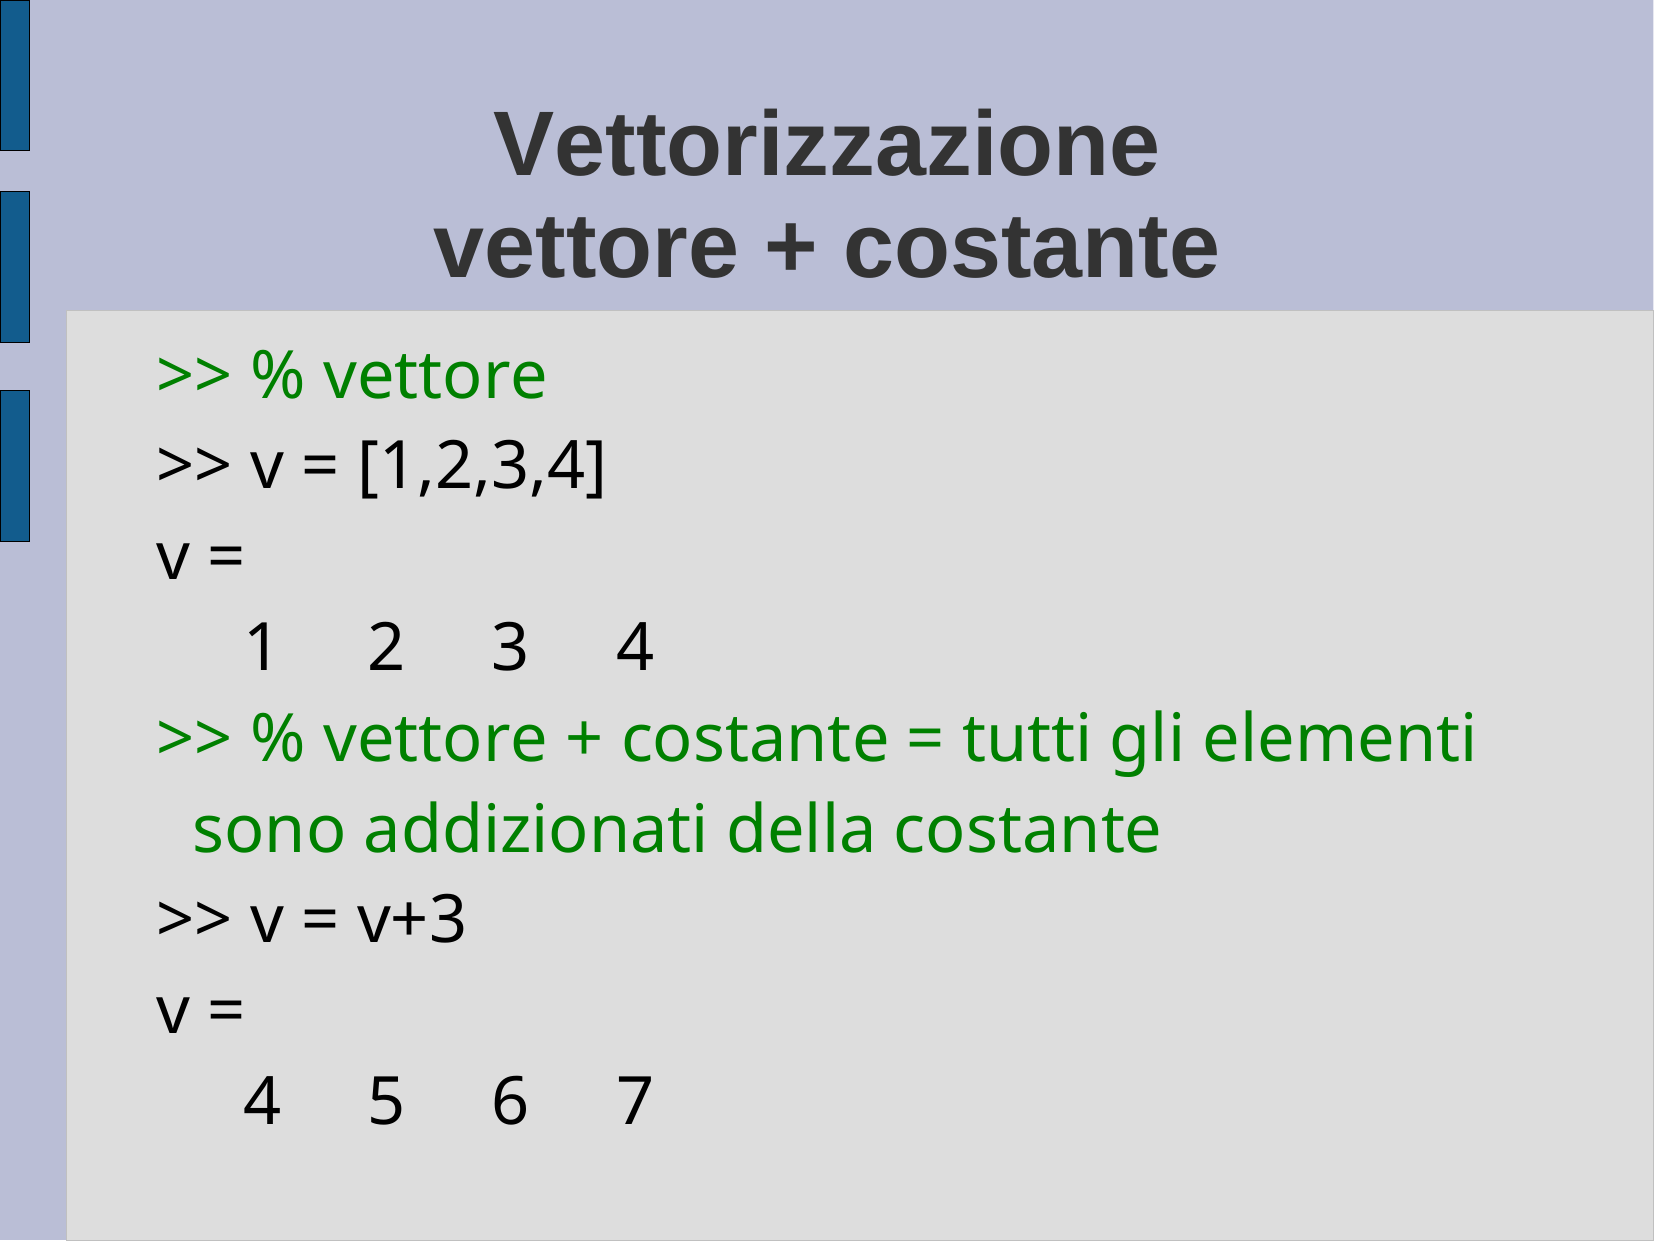

# Vettorizzazione vettore + costante
>> % vettore
>> v = [1,2,3,4]
v =
 1 2 3 4
>> % vettore + costante = tutti gli elementi sono addizionati della costante
>> v = v+3
v =
 4 5 6 7